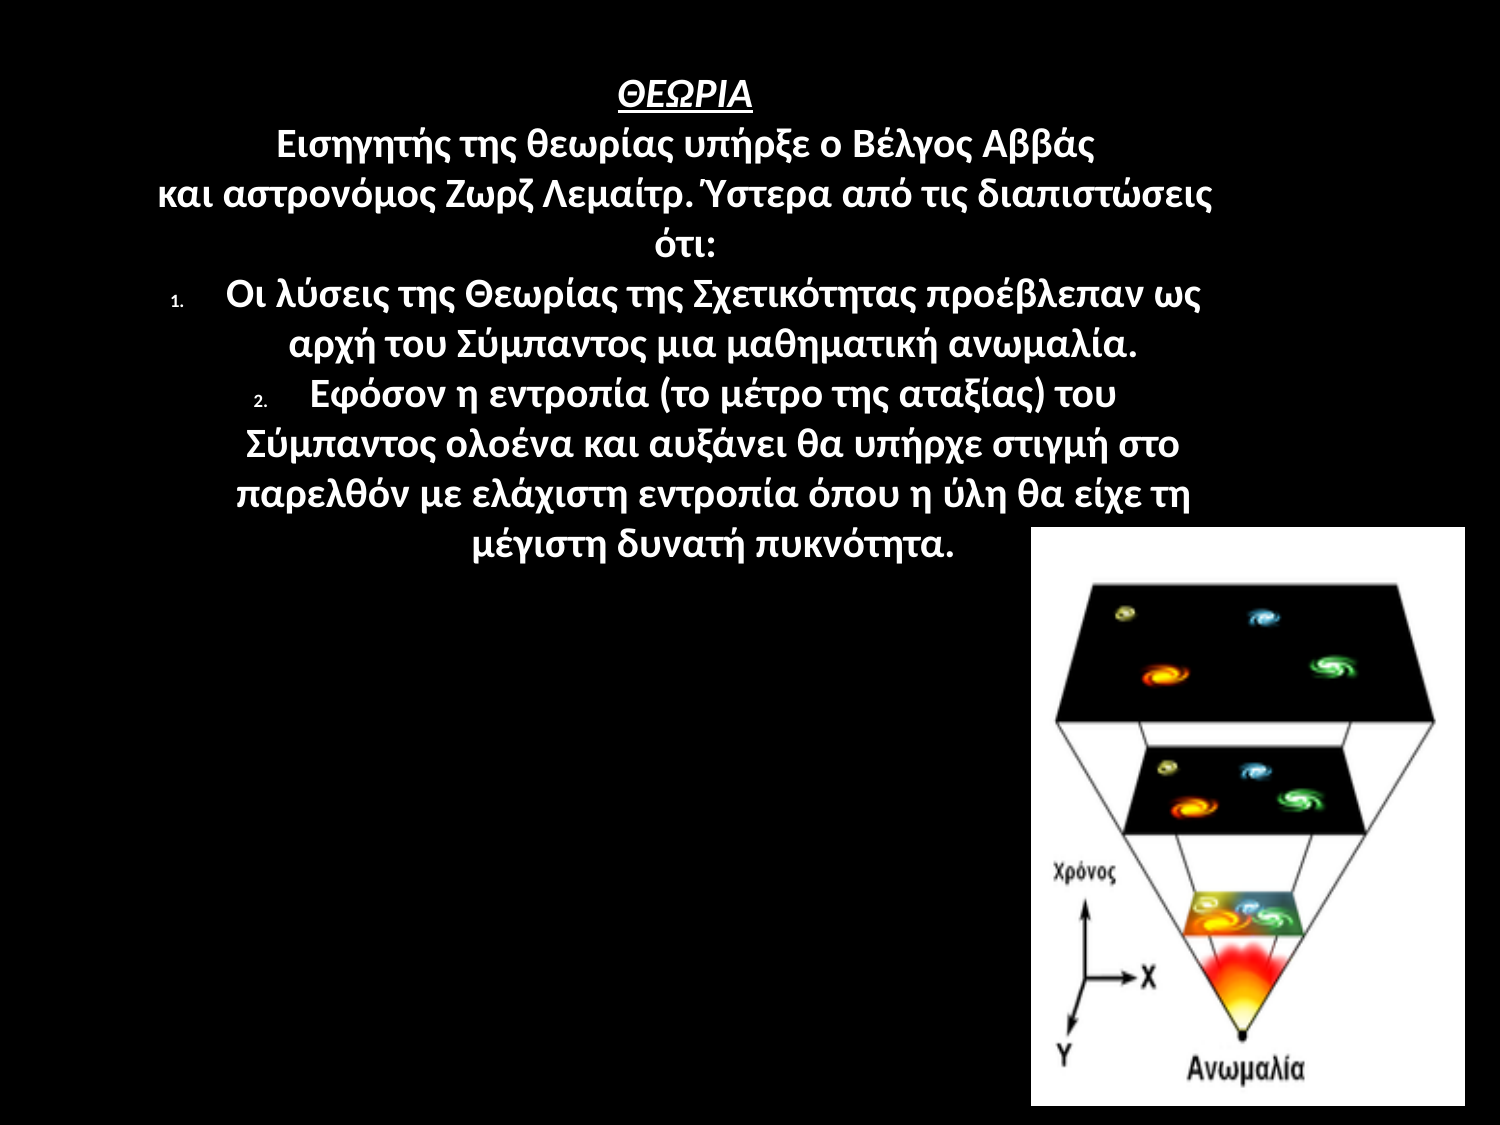

ΘΕΩΡΙΑ
Εισηγητής της θεωρίας υπήρξε ο Βέλγος Αββάς και αστρονόμος Ζωρζ Λεμαίτρ. Ύστερα από τις διαπιστώσεις ότι:
Οι λύσεις της Θεωρίας της Σχετικότητας προέβλεπαν ως αρχή του Σύμπαντος μια μαθηματική ανωμαλία.
Εφόσον η εντροπία (το μέτρο της αταξίας) του Σύμπαντος ολοένα και αυξάνει θα υπήρχε στιγμή στο παρελθόν με ελάχιστη εντροπία όπου η ύλη θα είχε τη μέγιστη δυνατή πυκνότητα.